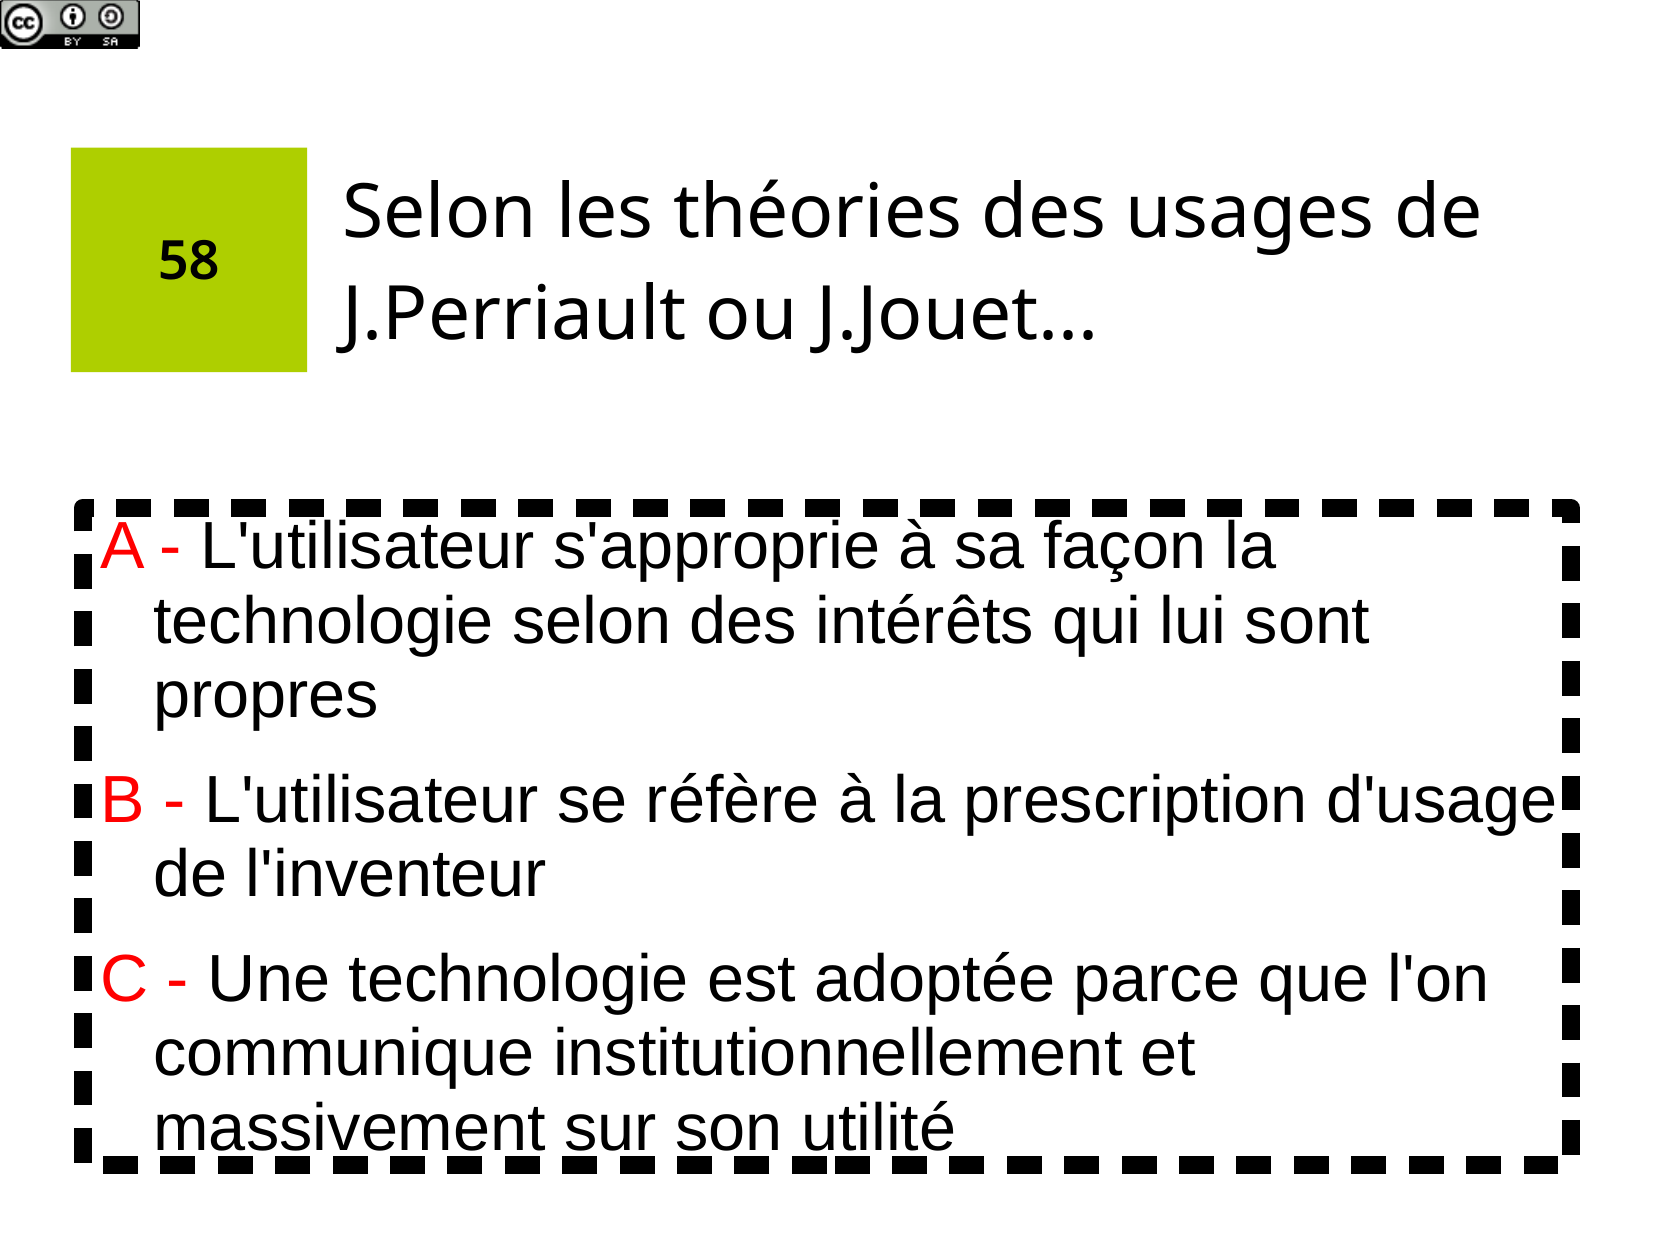

# Selon les théories des usages de J.Perriault ou J.Jouet...
58
L'utilisateur s'approprie à sa façon la technologie selon des intérêts qui lui sont propres
L'utilisateur se réfère à la prescription d'usage de l'inventeur
Une technologie est adoptée parce que l'on communique institutionnellement et massivement sur son utilité